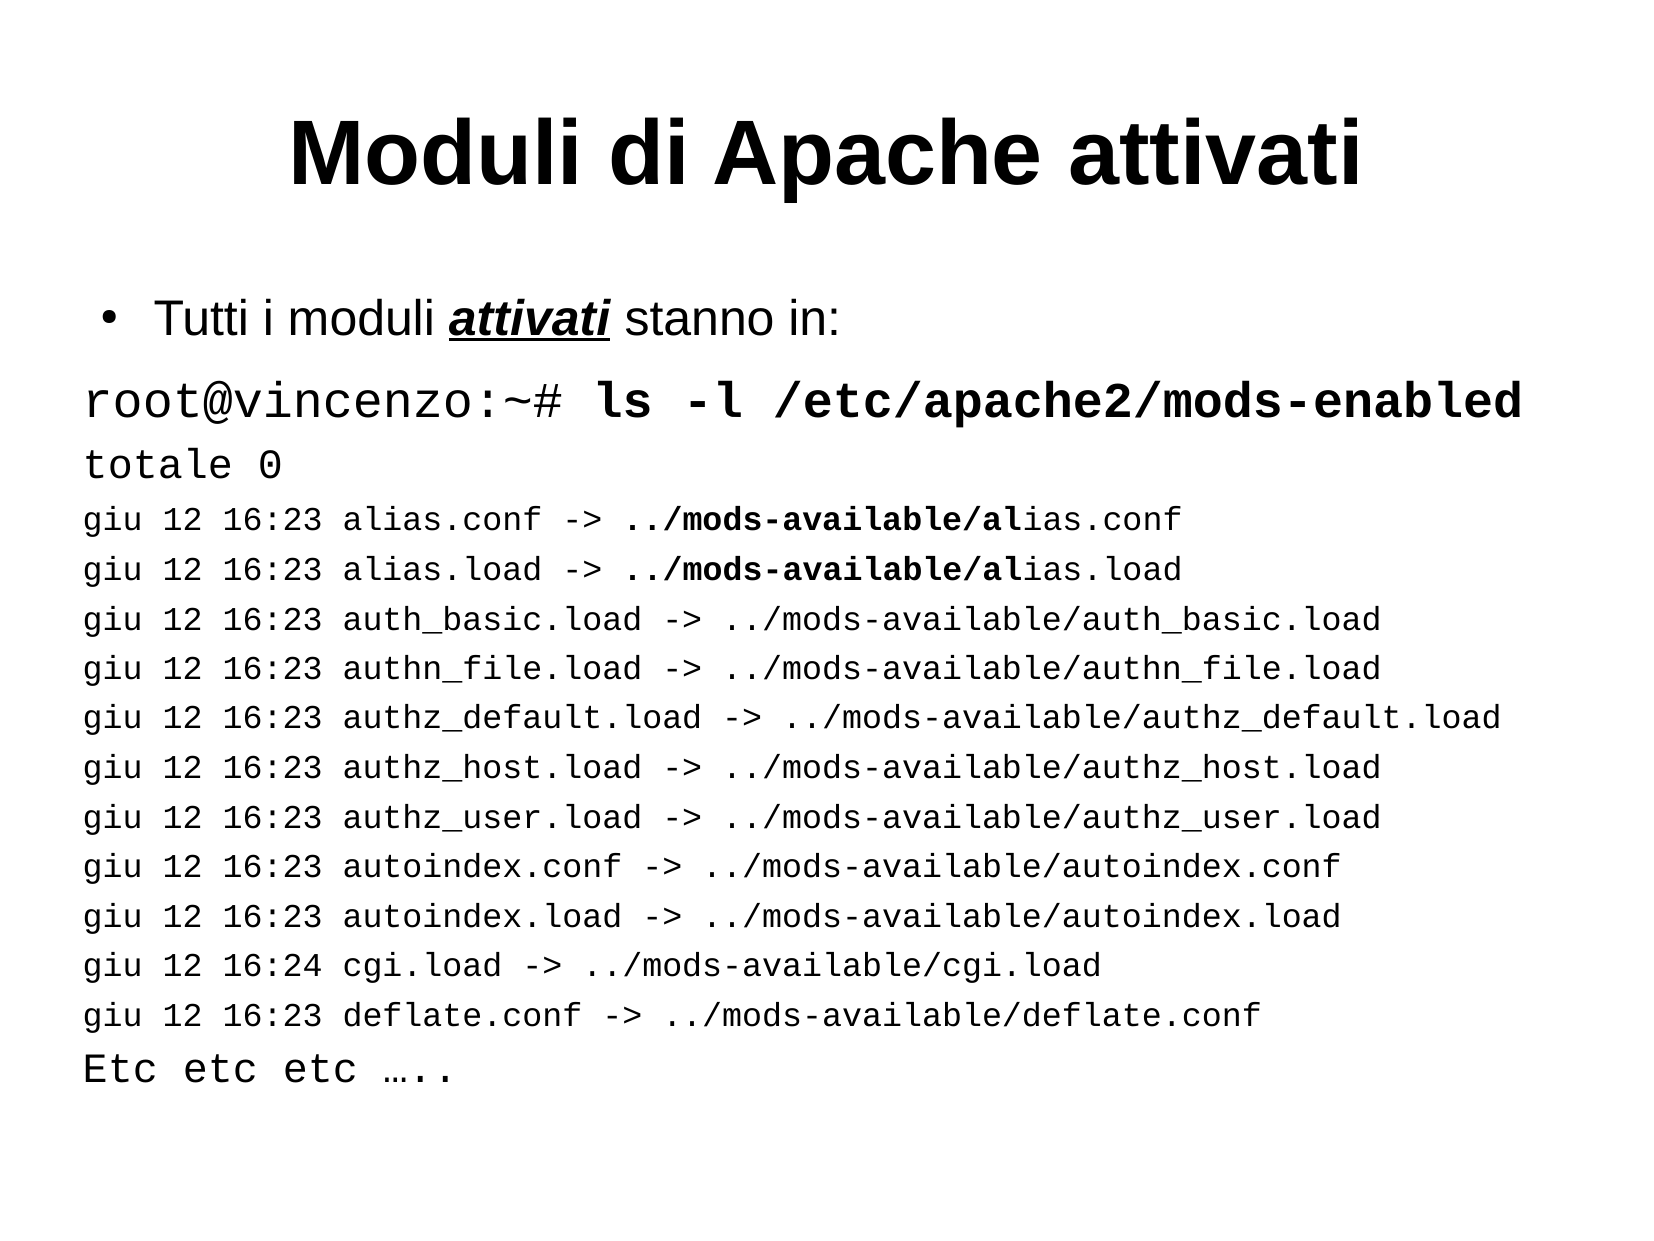

# Moduli di Apache attivati
Tutti i moduli attivati stanno in:
root@vincenzo:~# ls -l /etc/apache2/mods-enabled
totale 0
giu 12 16:23 alias.conf -> ../mods-available/alias.conf
giu 12 16:23 alias.load -> ../mods-available/alias.load
giu 12 16:23 auth_basic.load -> ../mods-available/auth_basic.load
giu 12 16:23 authn_file.load -> ../mods-available/authn_file.load
giu 12 16:23 authz_default.load -> ../mods-available/authz_default.load
giu 12 16:23 authz_host.load -> ../mods-available/authz_host.load
giu 12 16:23 authz_user.load -> ../mods-available/authz_user.load
giu 12 16:23 autoindex.conf -> ../mods-available/autoindex.conf
giu 12 16:23 autoindex.load -> ../mods-available/autoindex.load
giu 12 16:24 cgi.load -> ../mods-available/cgi.load
giu 12 16:23 deflate.conf -> ../mods-available/deflate.conf
Etc etc etc …..